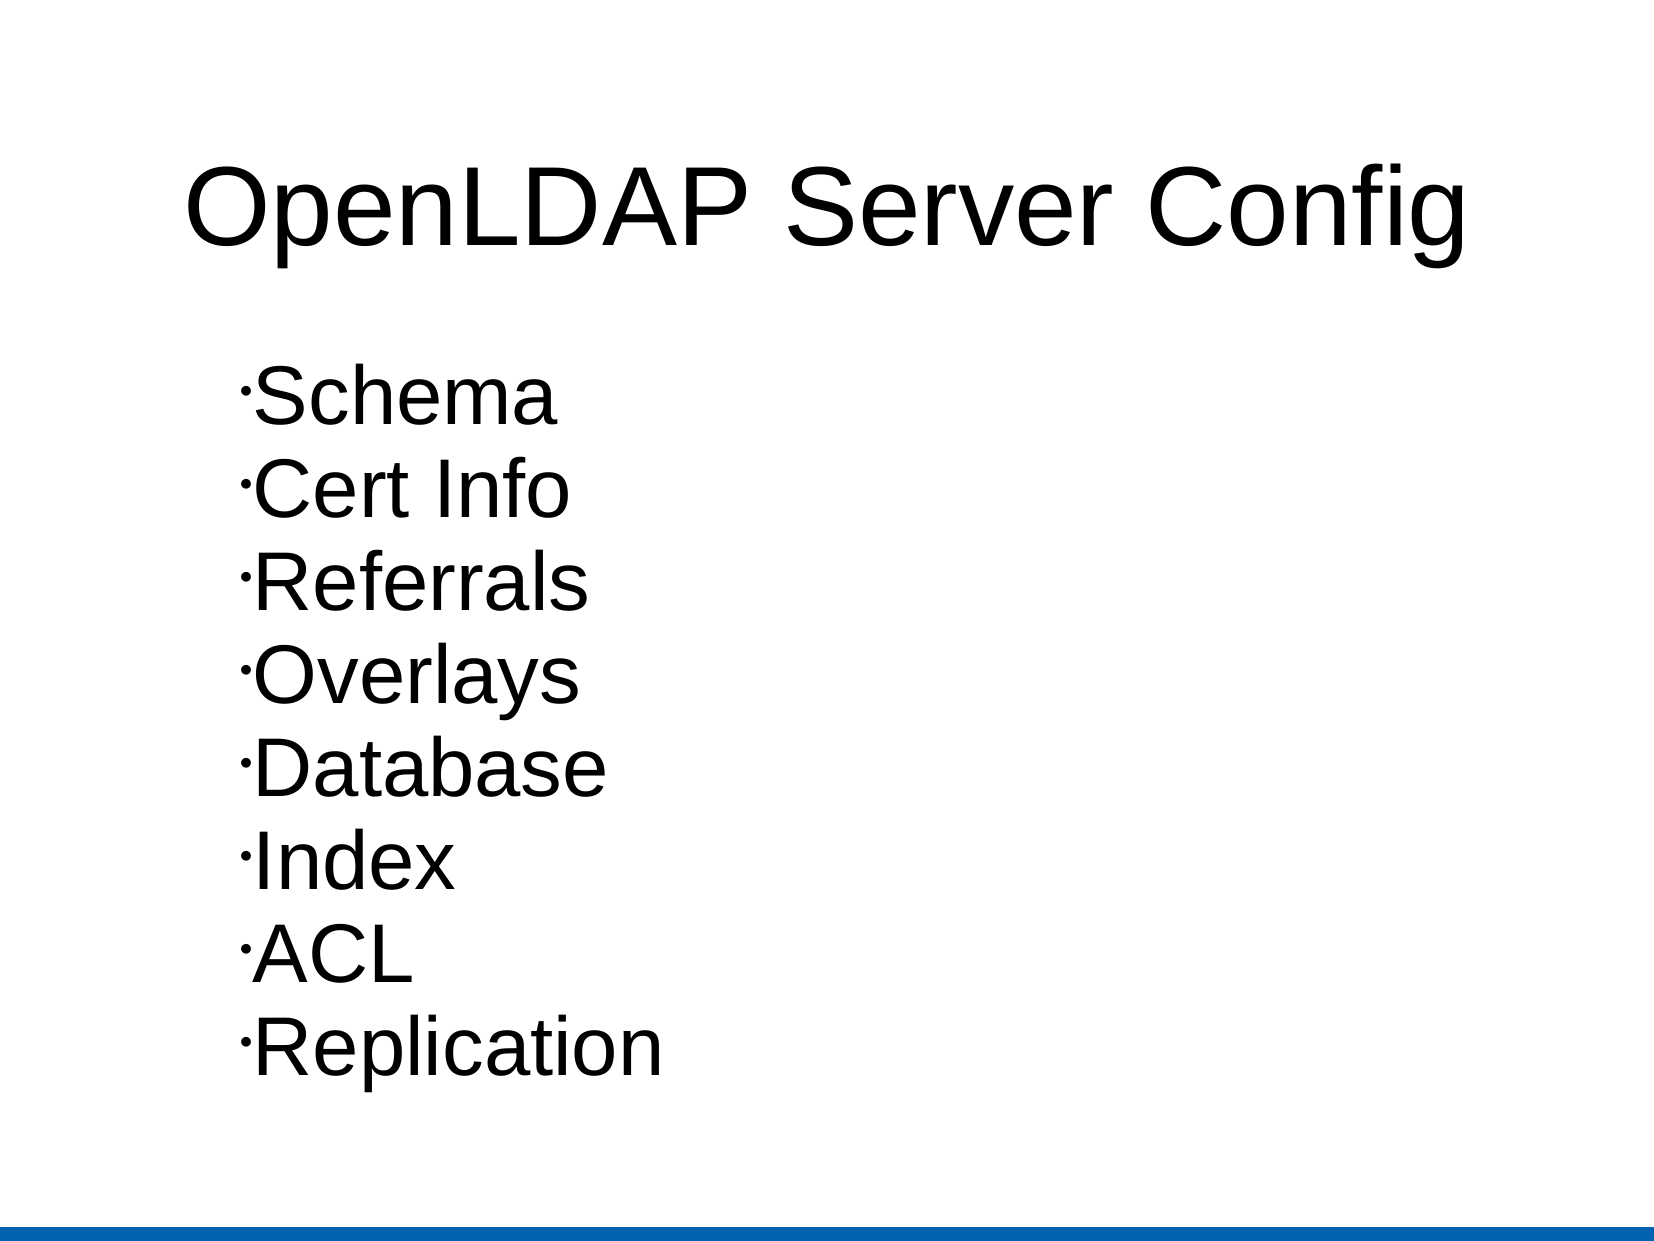

# OpenLDAP Server Config
Schema
Cert Info
Referrals
Overlays
Database
Index
ACL
Replication